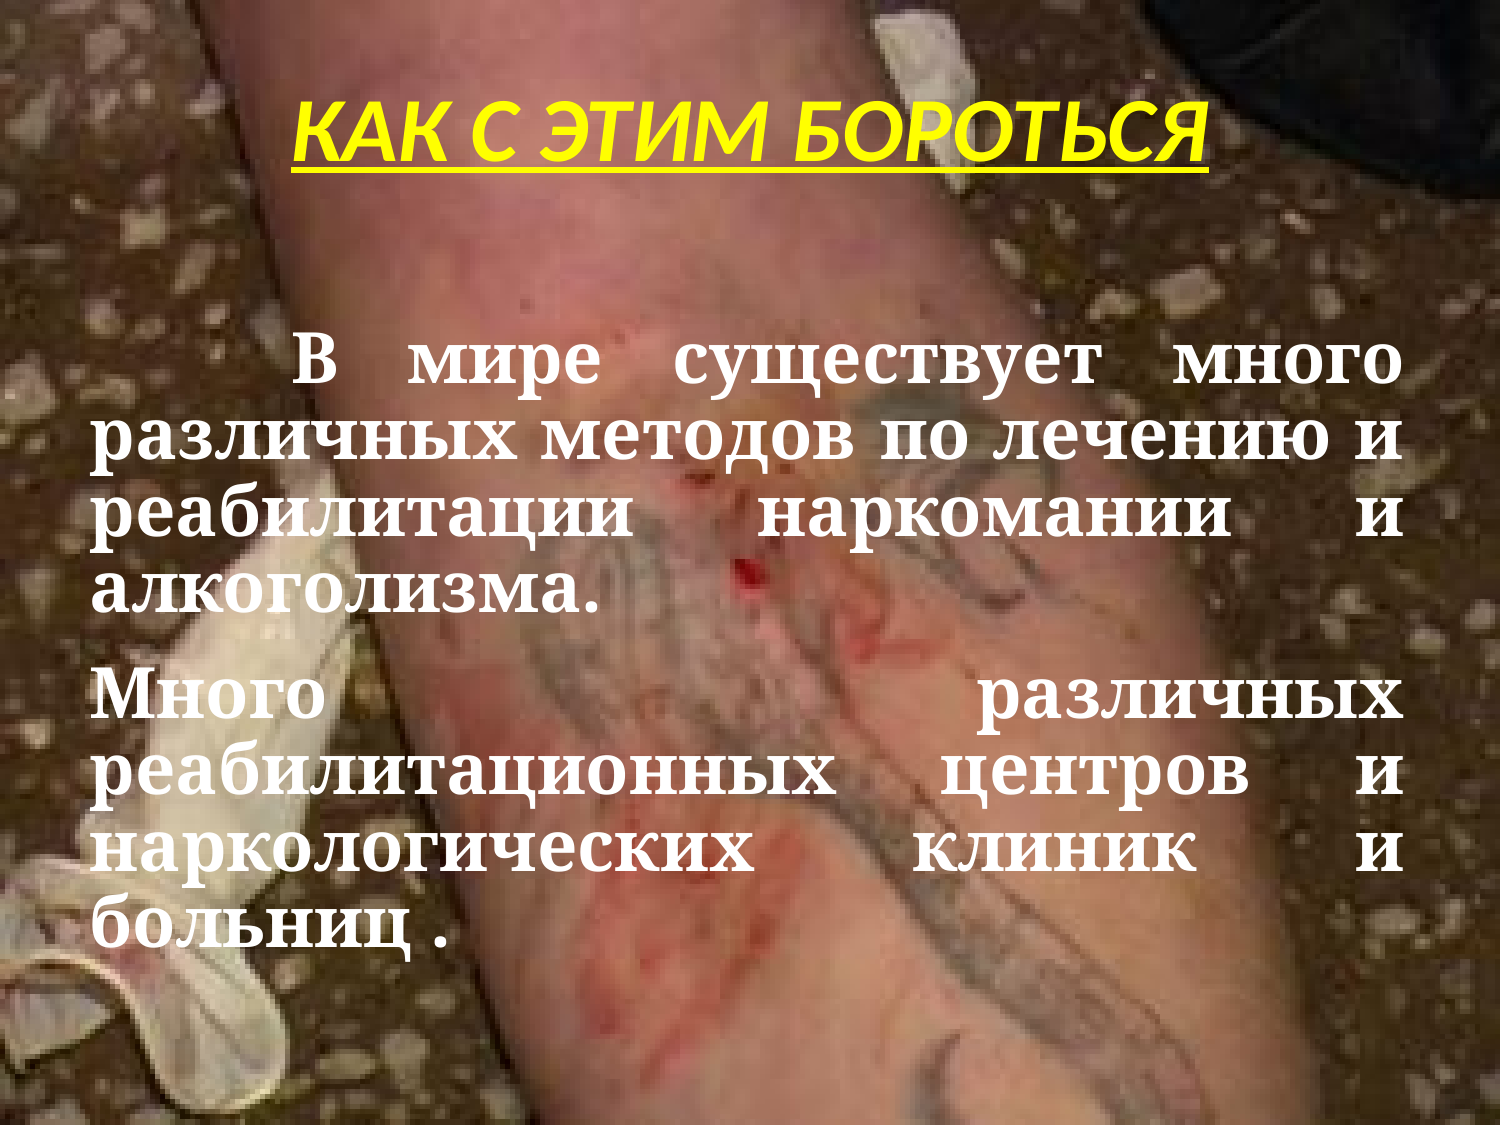

# КАК С ЭТИМ БОРОТЬСЯ
 В мире существует много различных методов по лечению и реабилитации наркомании и алкоголизма.
Много различных реабилитационных центров и наркологических клиник и больниц .